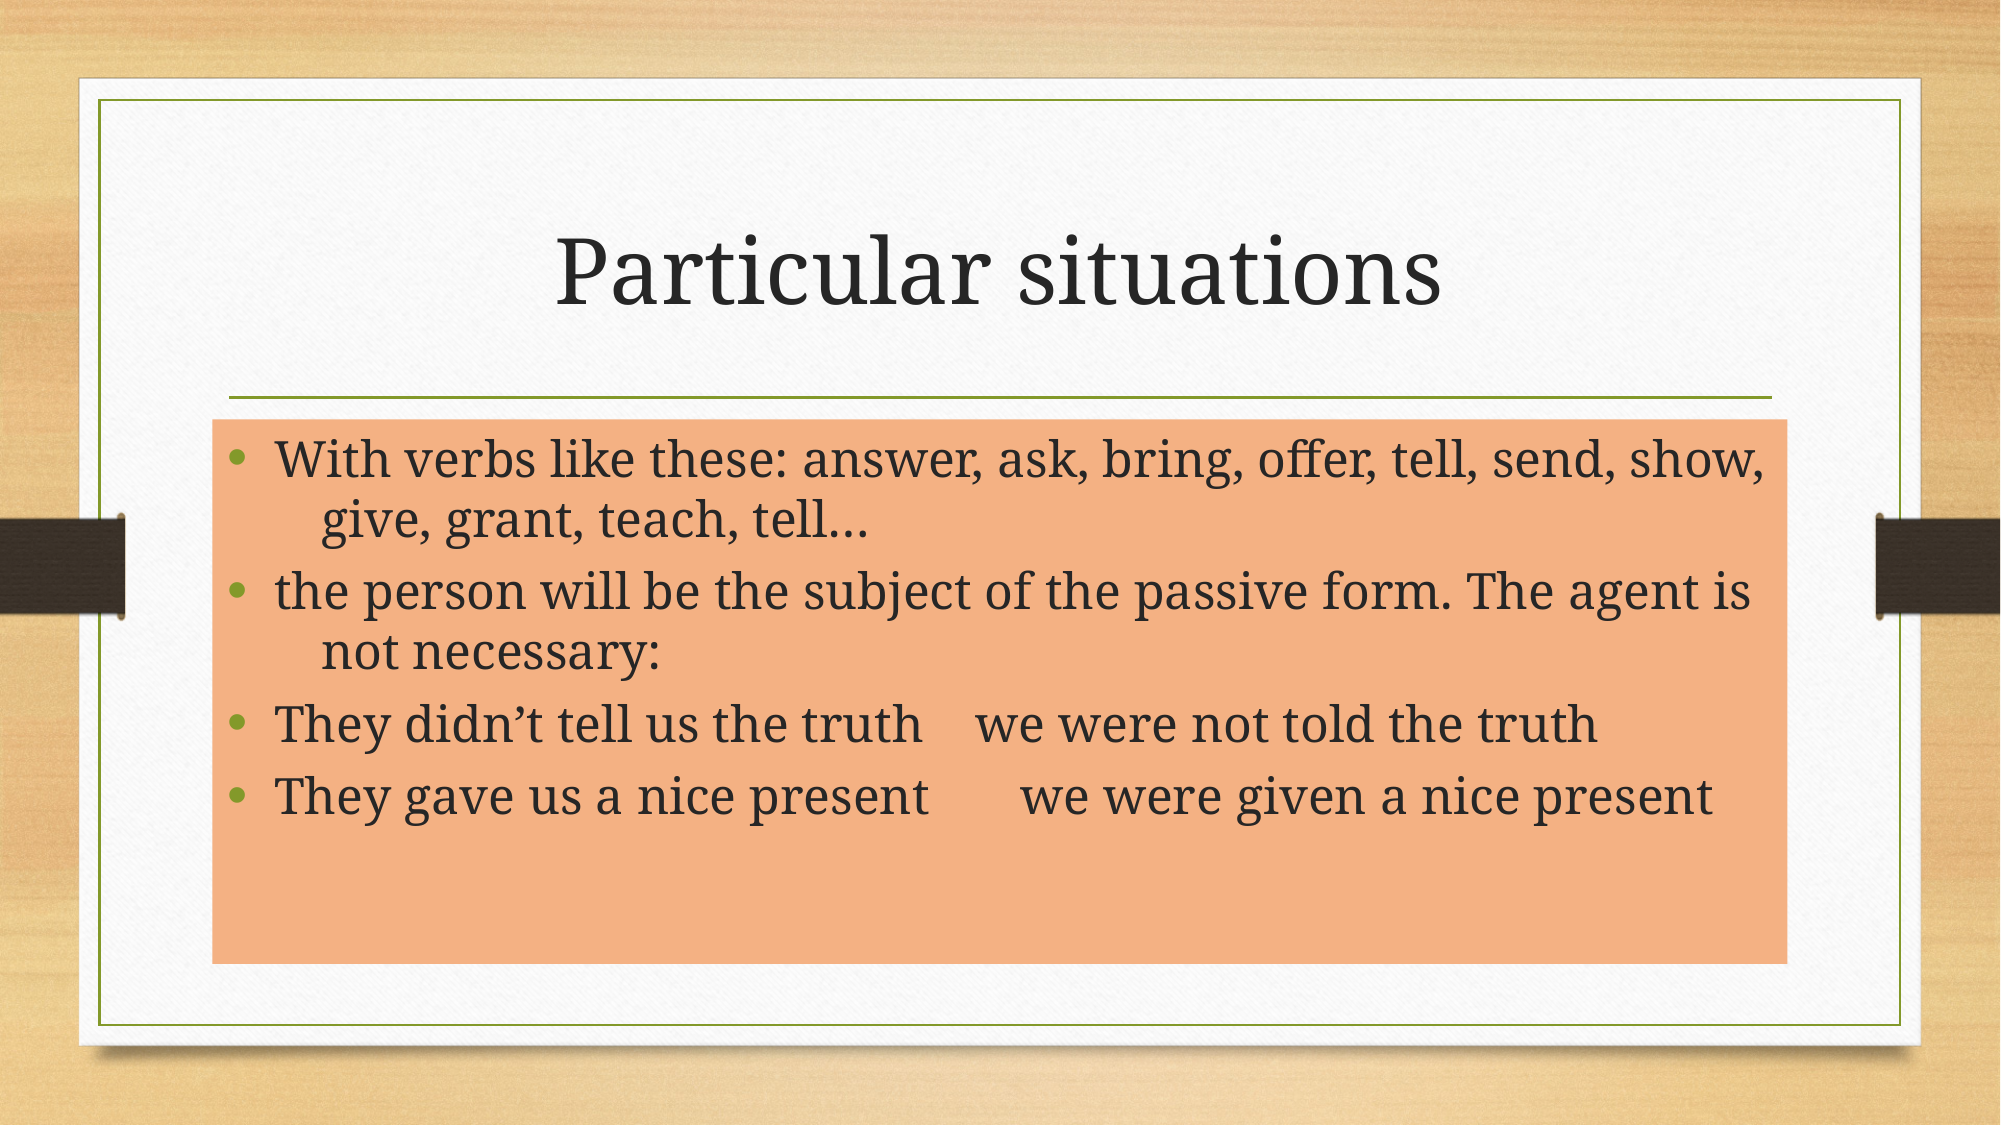

# Particular situations
With verbs like these: answer, ask, bring, offer, tell, send, show, give, grant, teach, tell…
the person will be the subject of the passive form. The agent is not necessary:
They didn’t tell us the truth we were not told the truth
They gave us a nice present we were given a nice present